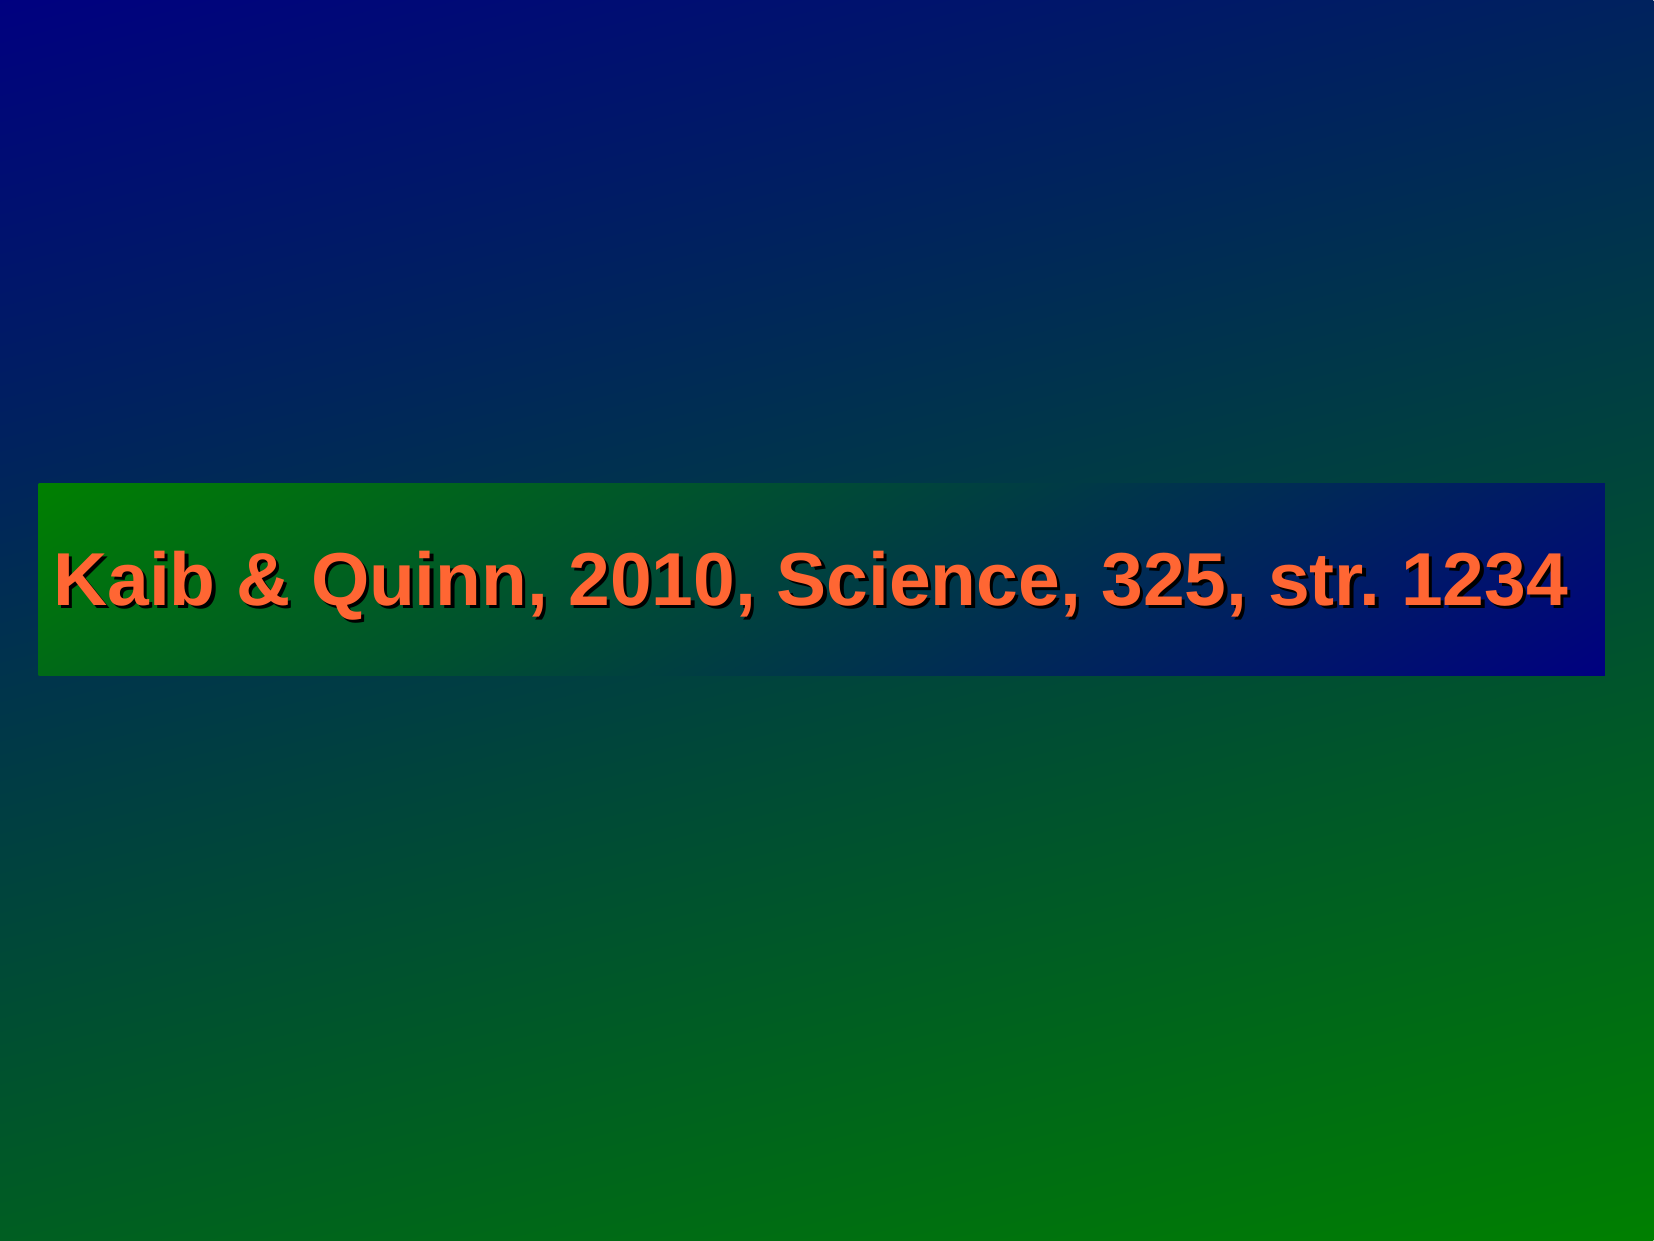

# Kaib & Quinn, 2010, Science, 325, str. 1234